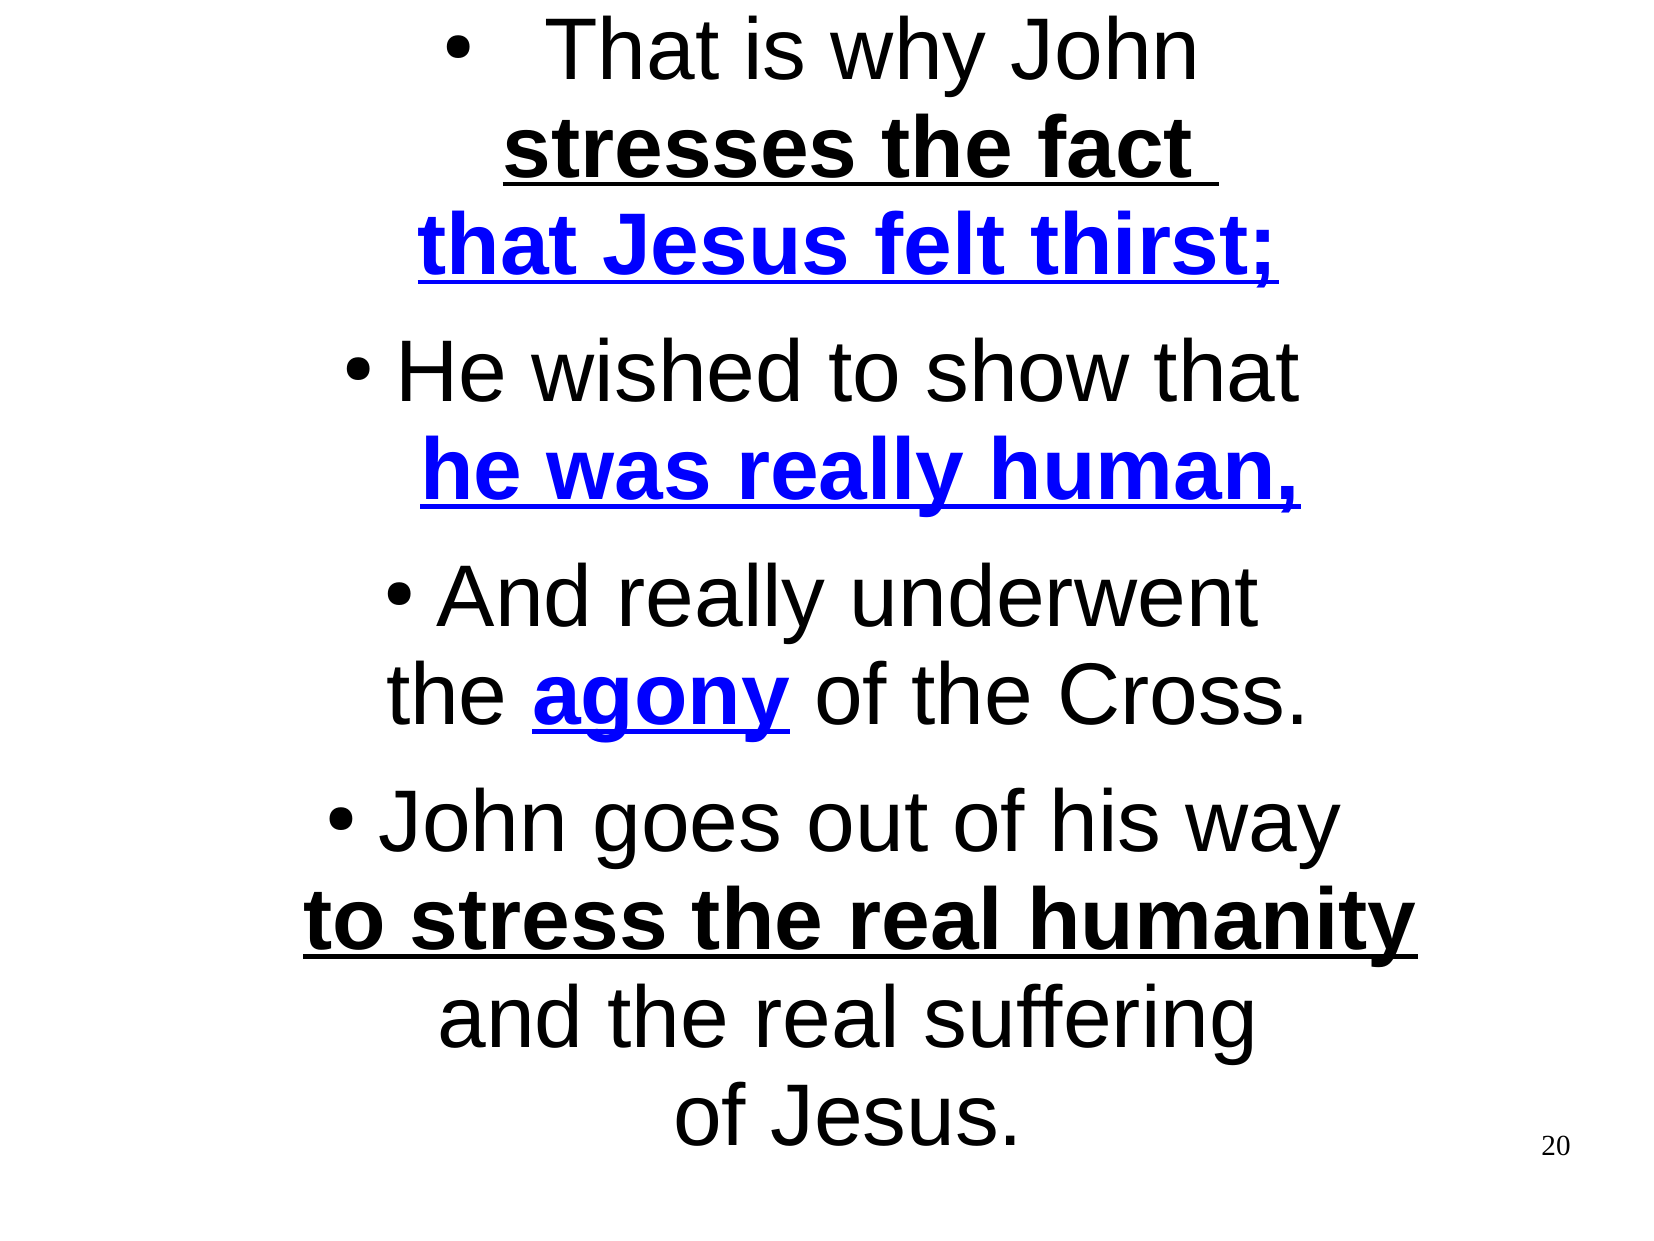

# That is why John stresses the fact that Jesus felt thirst;
He wished to show that
he was really human,
And really underwent
the agony of the Cross.
John goes out of his way
 to stress the real humanity
and the real suffering
of Jesus.
20